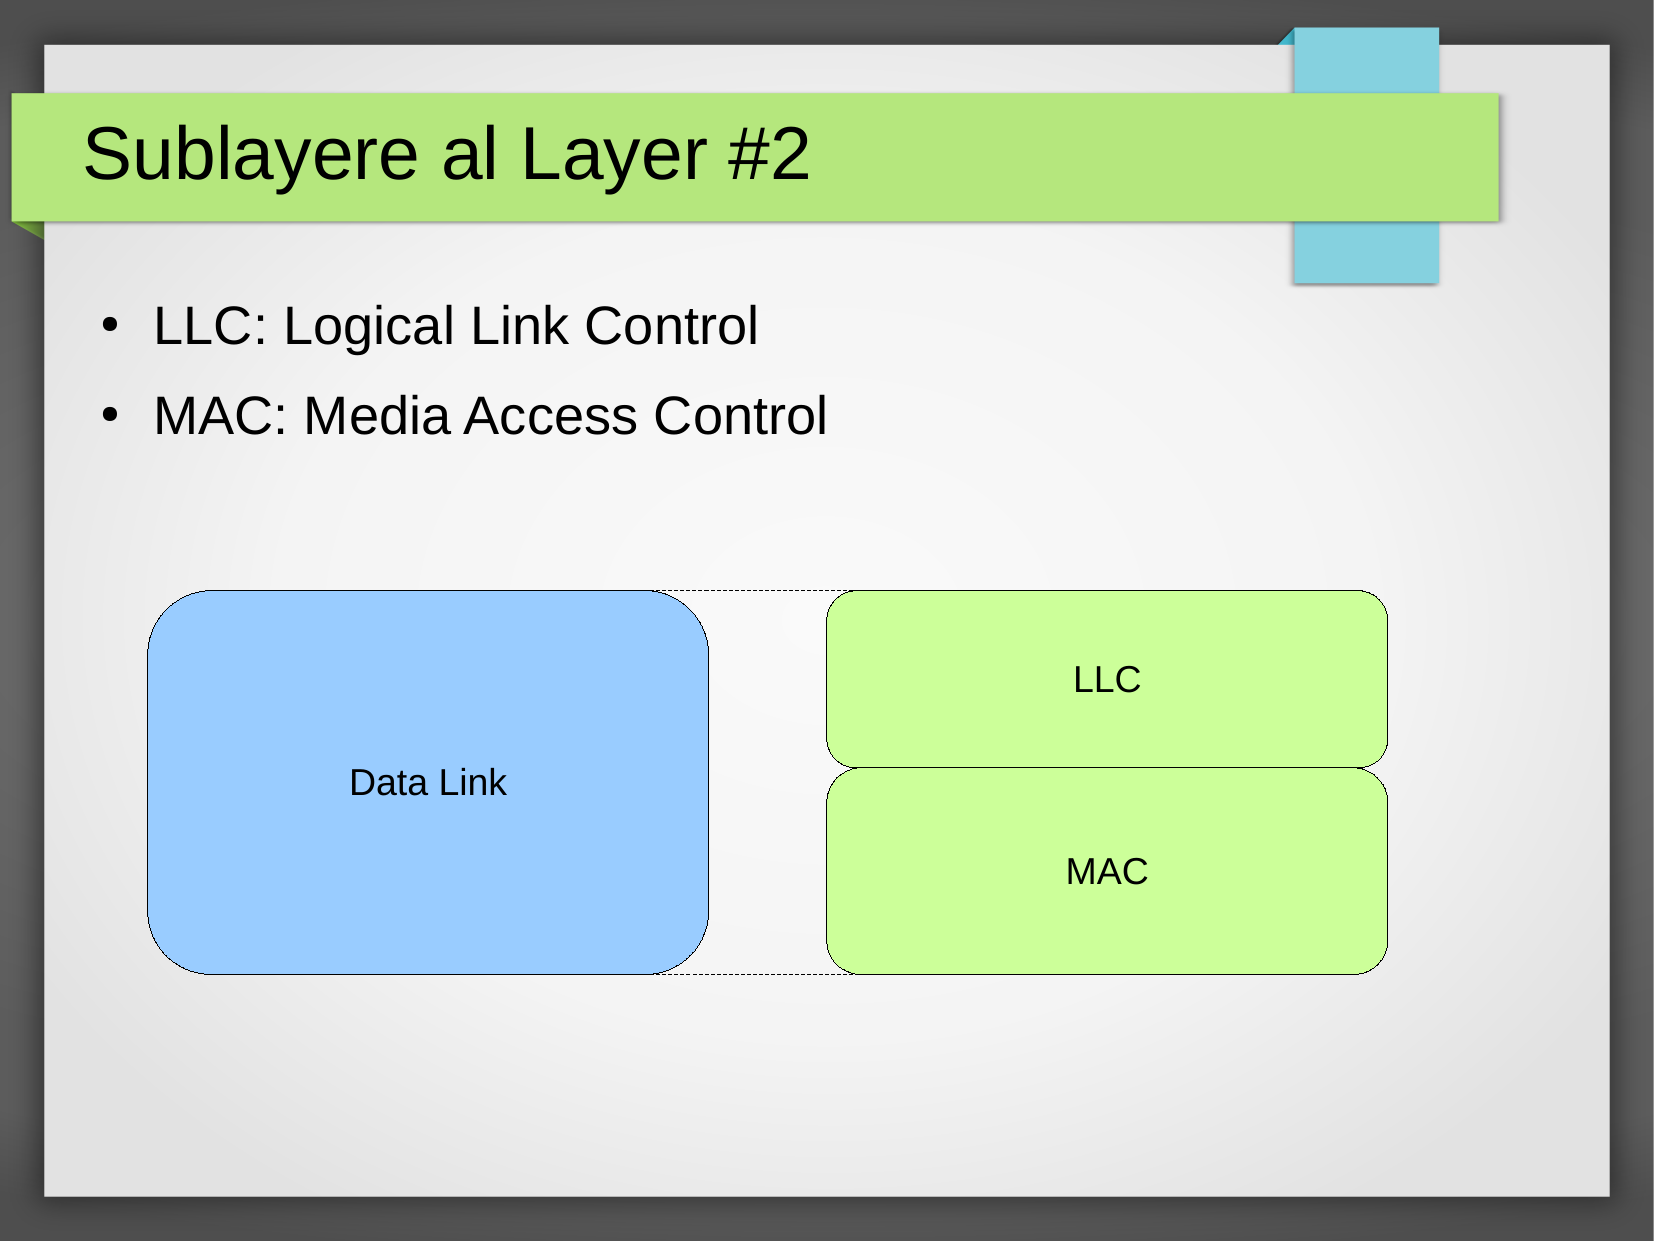

# Sublayere al Layer #2
LLC: Logical Link Control
MAC: Media Access Control
Data Link
LLC
MAC